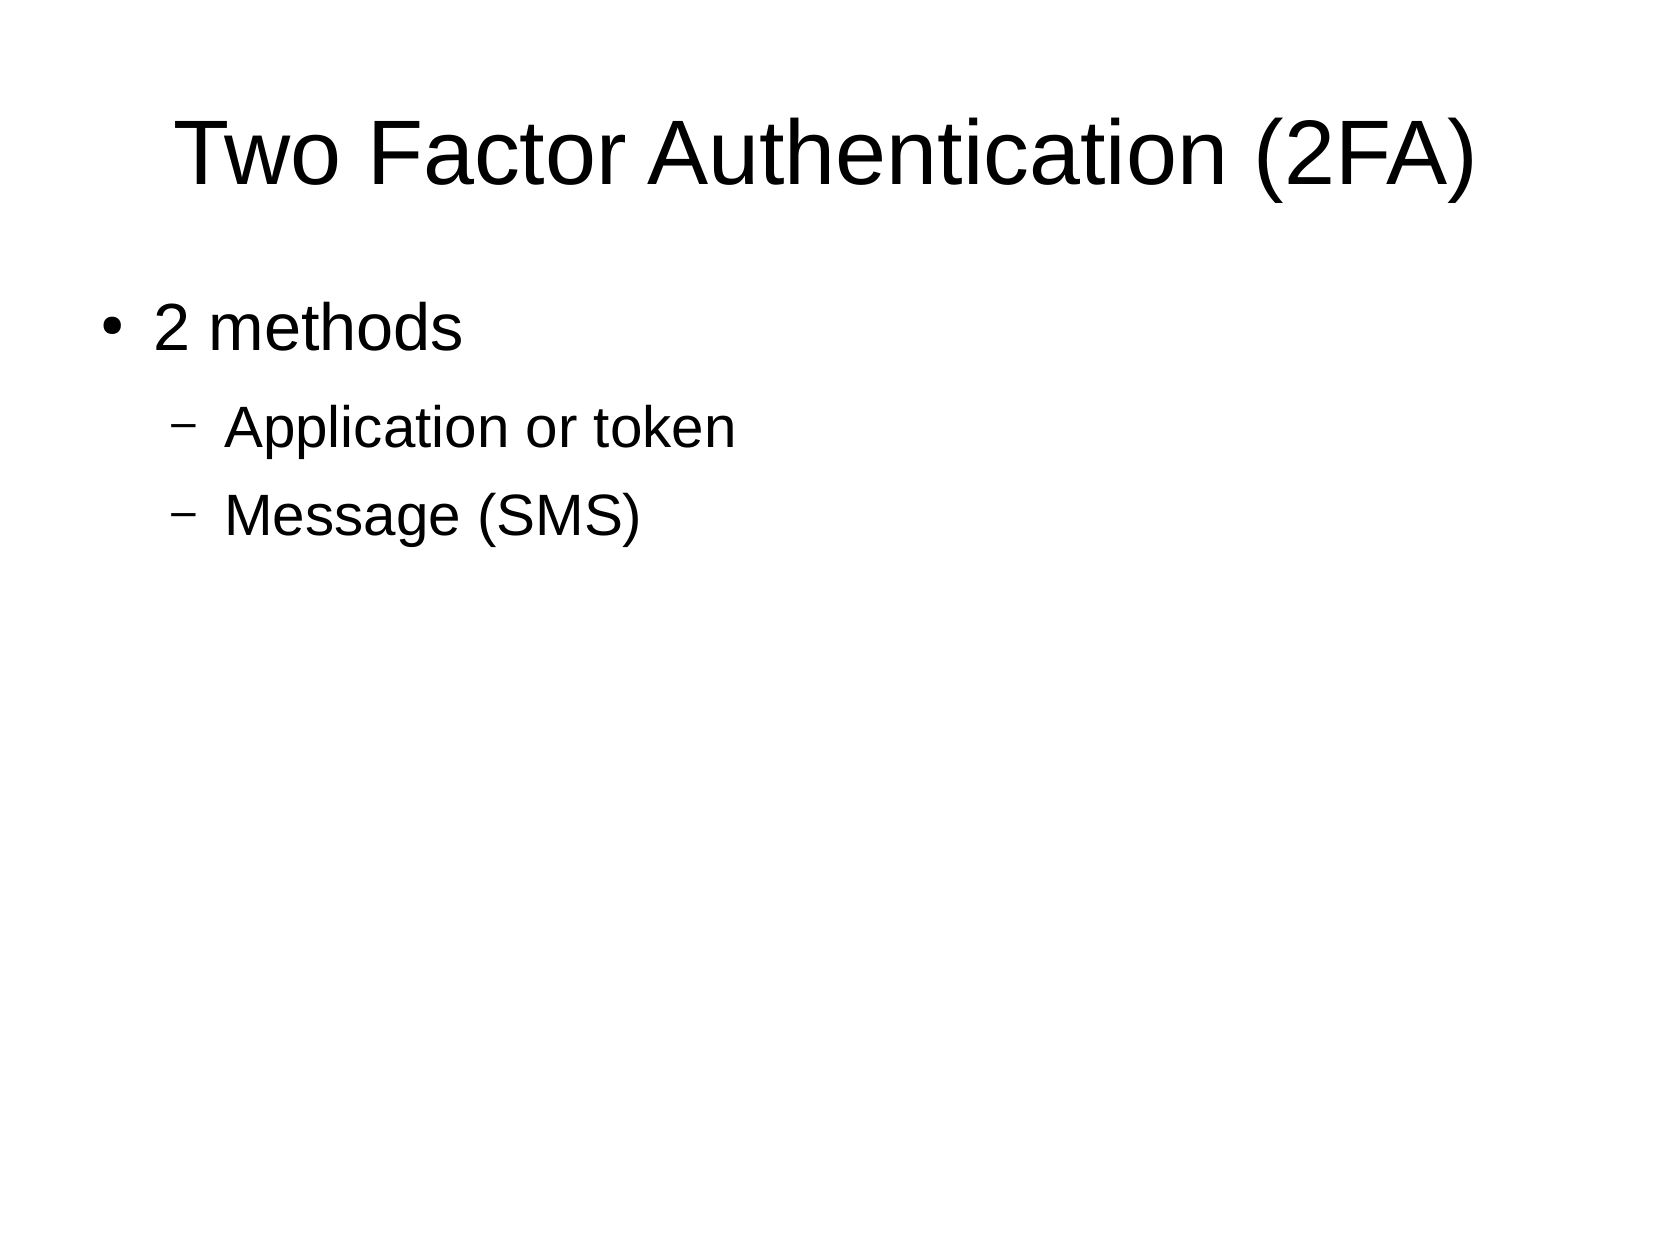

# Two Factor Authentication (2FA)
2 methods
Application or token
Message (SMS)